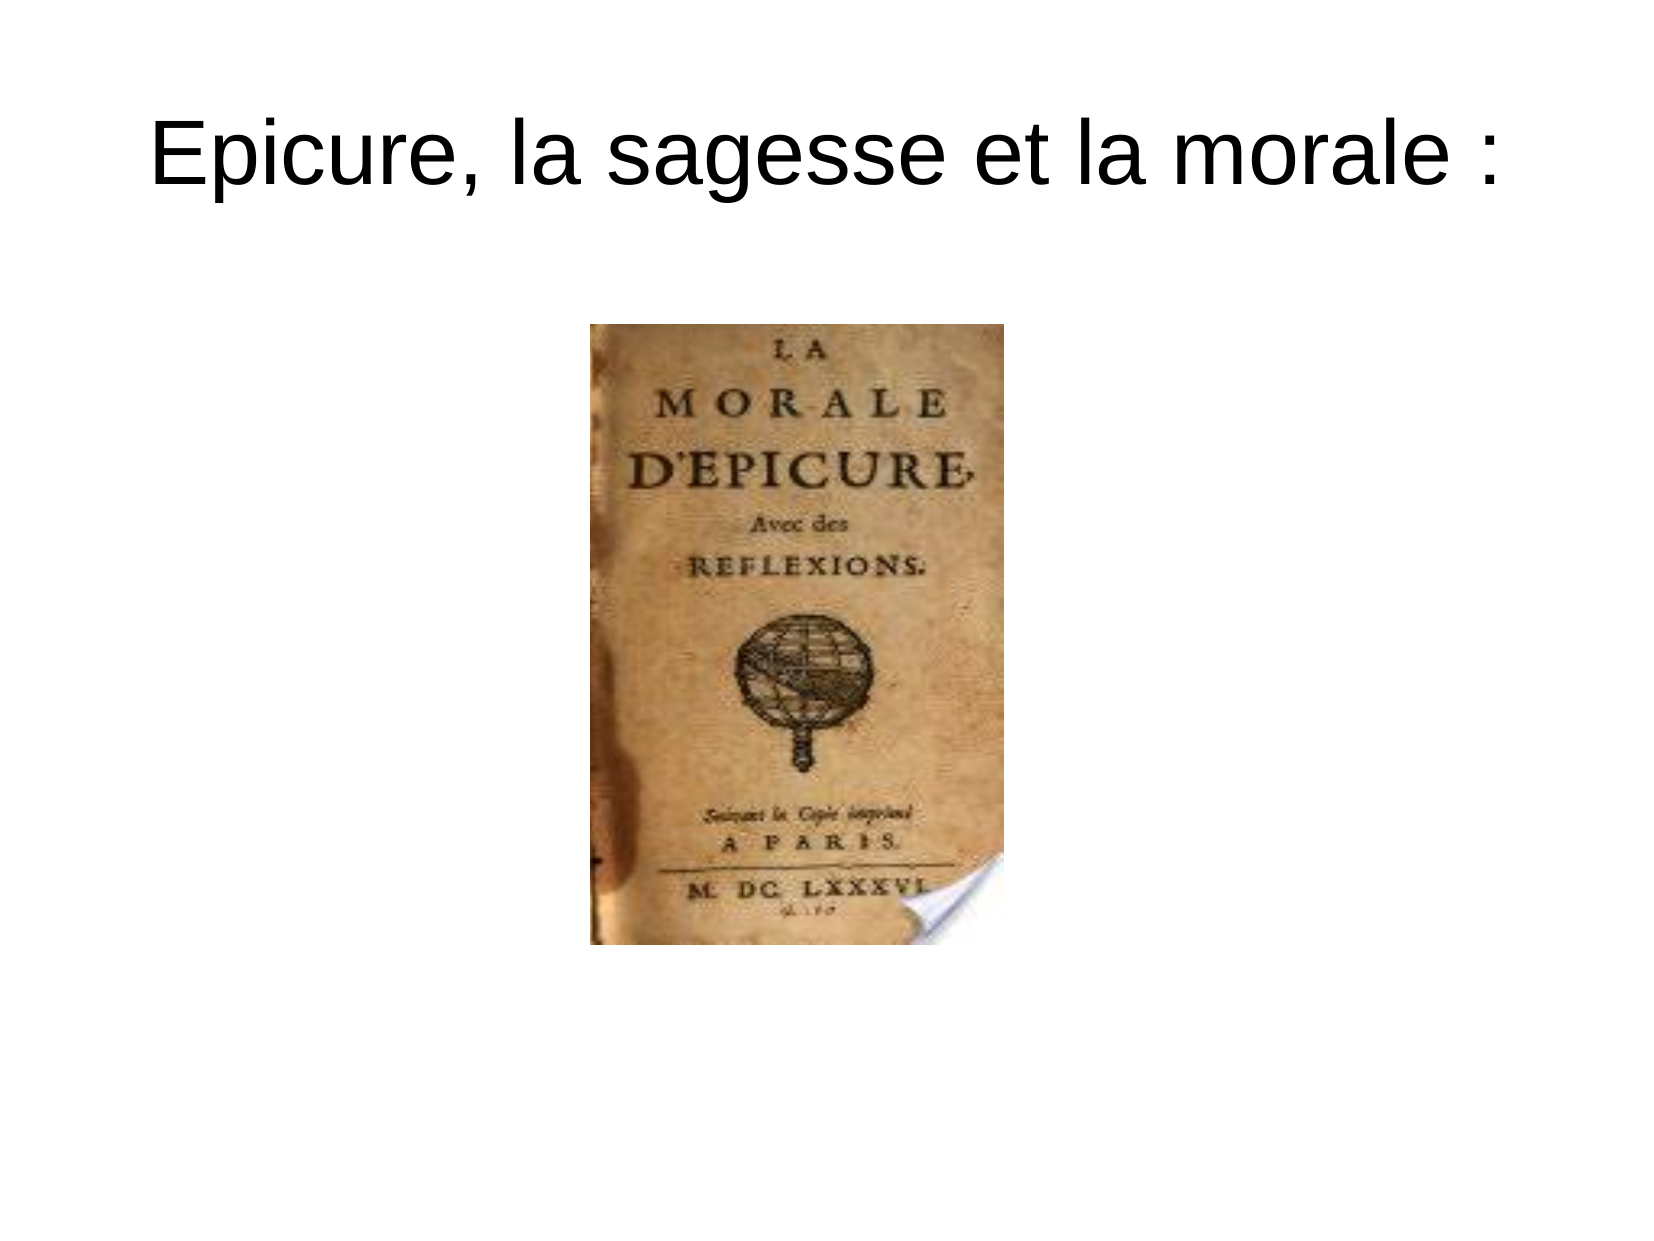

# Epicure, la sagesse et la morale :